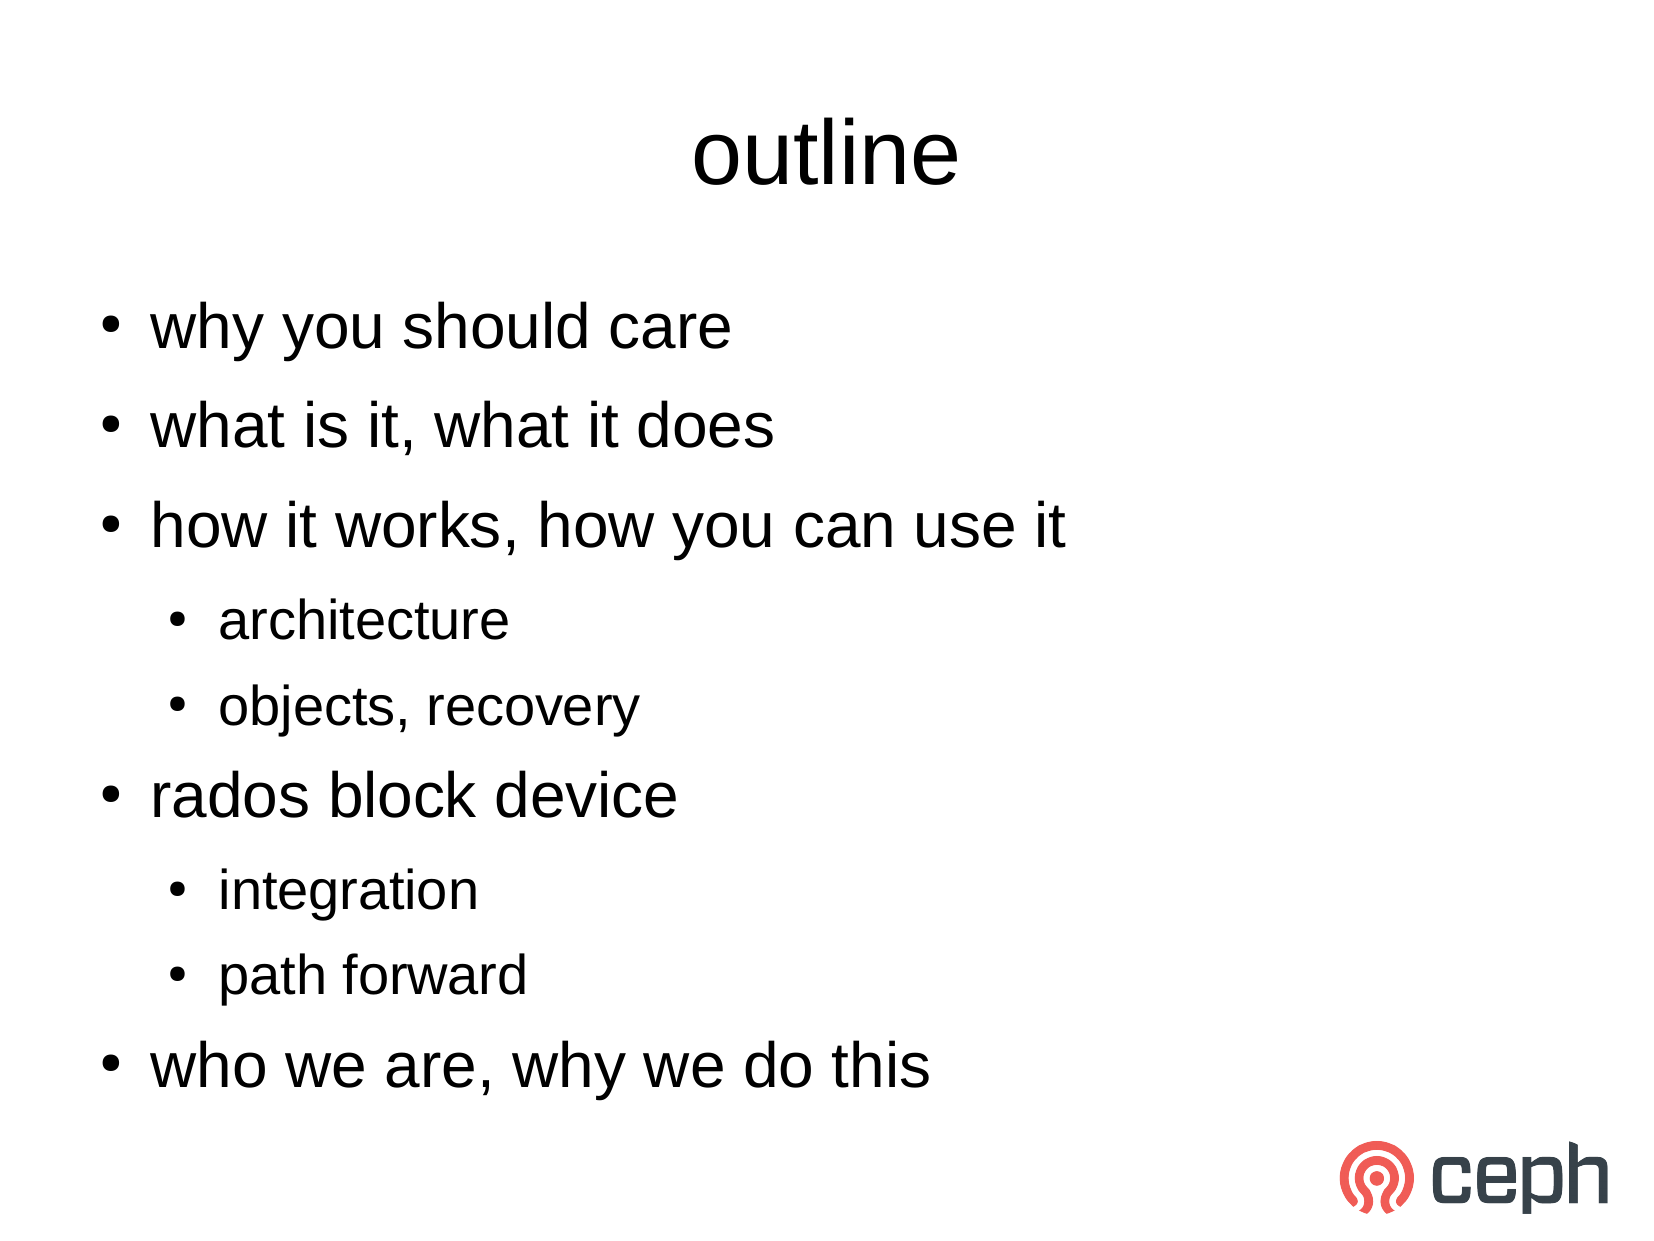

# outline
why you should care
what is it, what it does
how it works, how you can use it
architecture
objects, recovery
rados block device
integration
path forward
who we are, why we do this